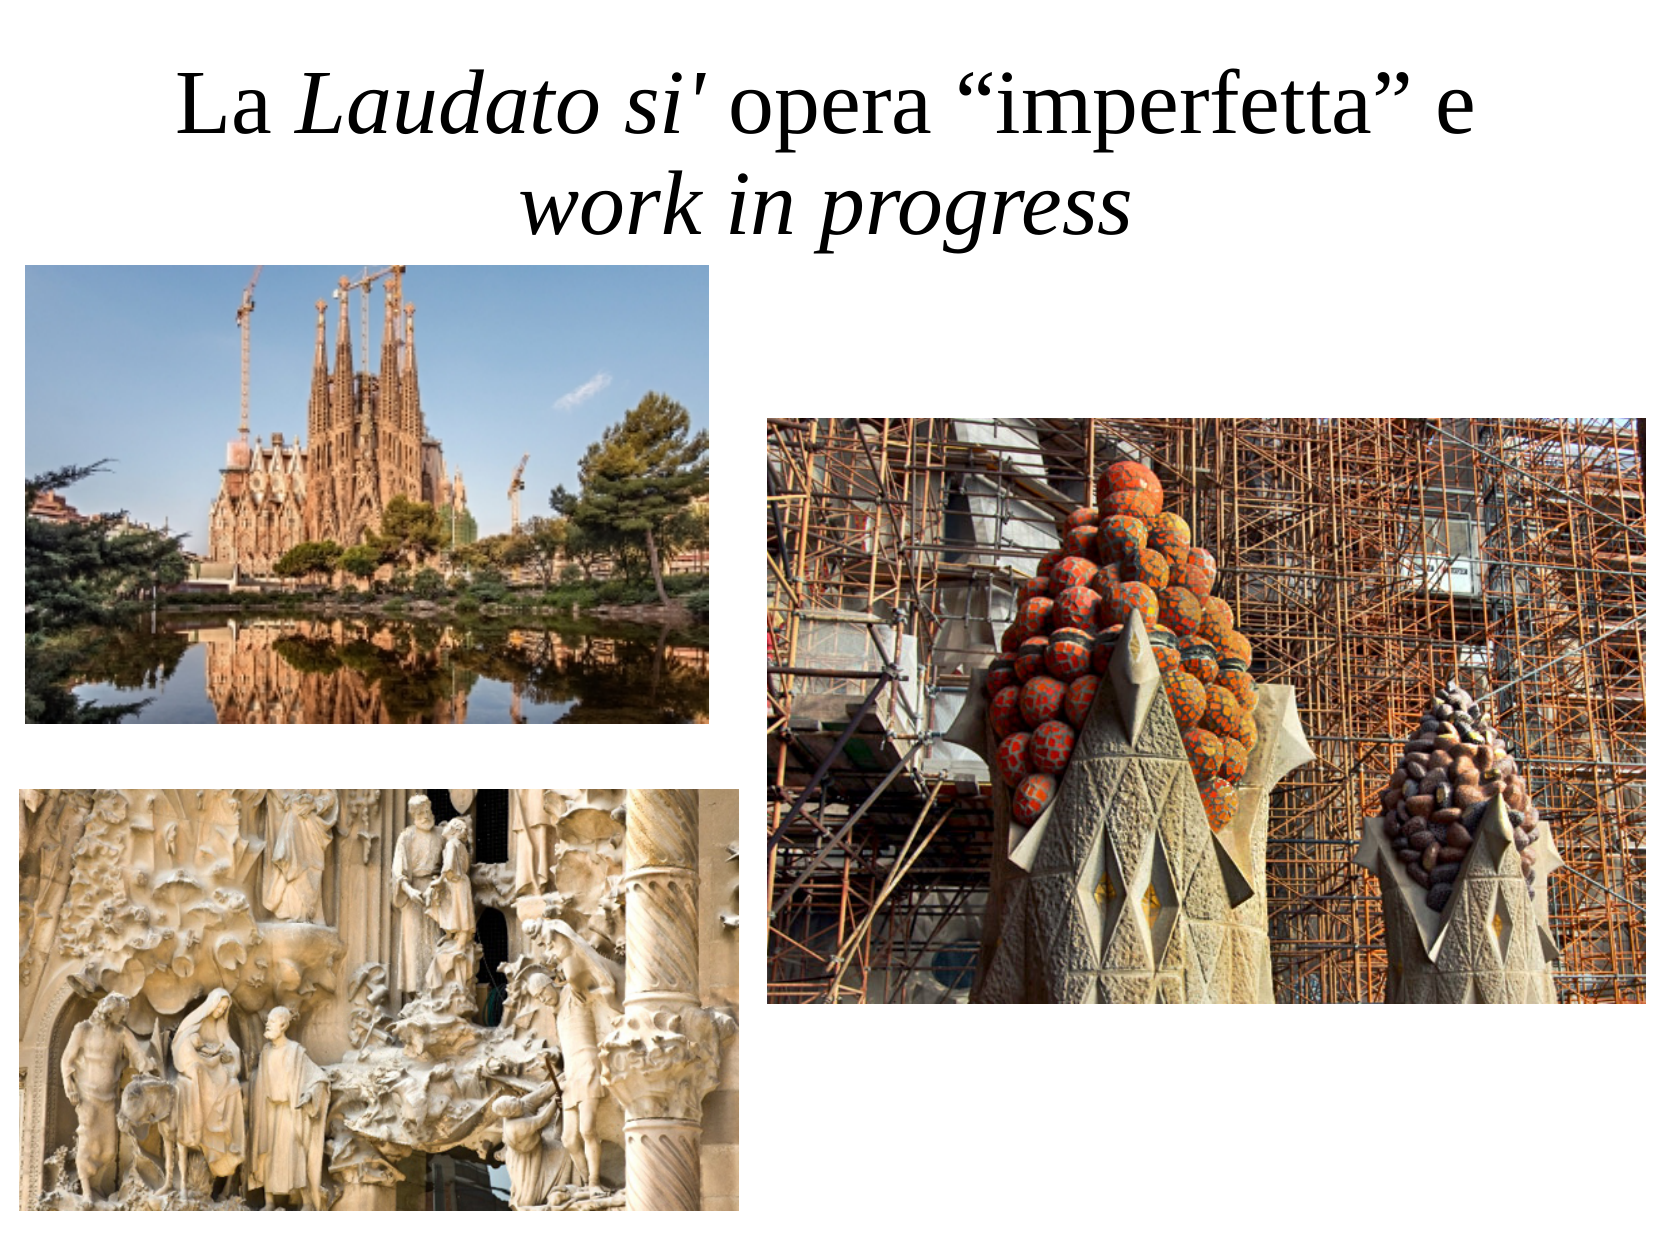

# La Laudato si' opera “imperfetta” e work in progress